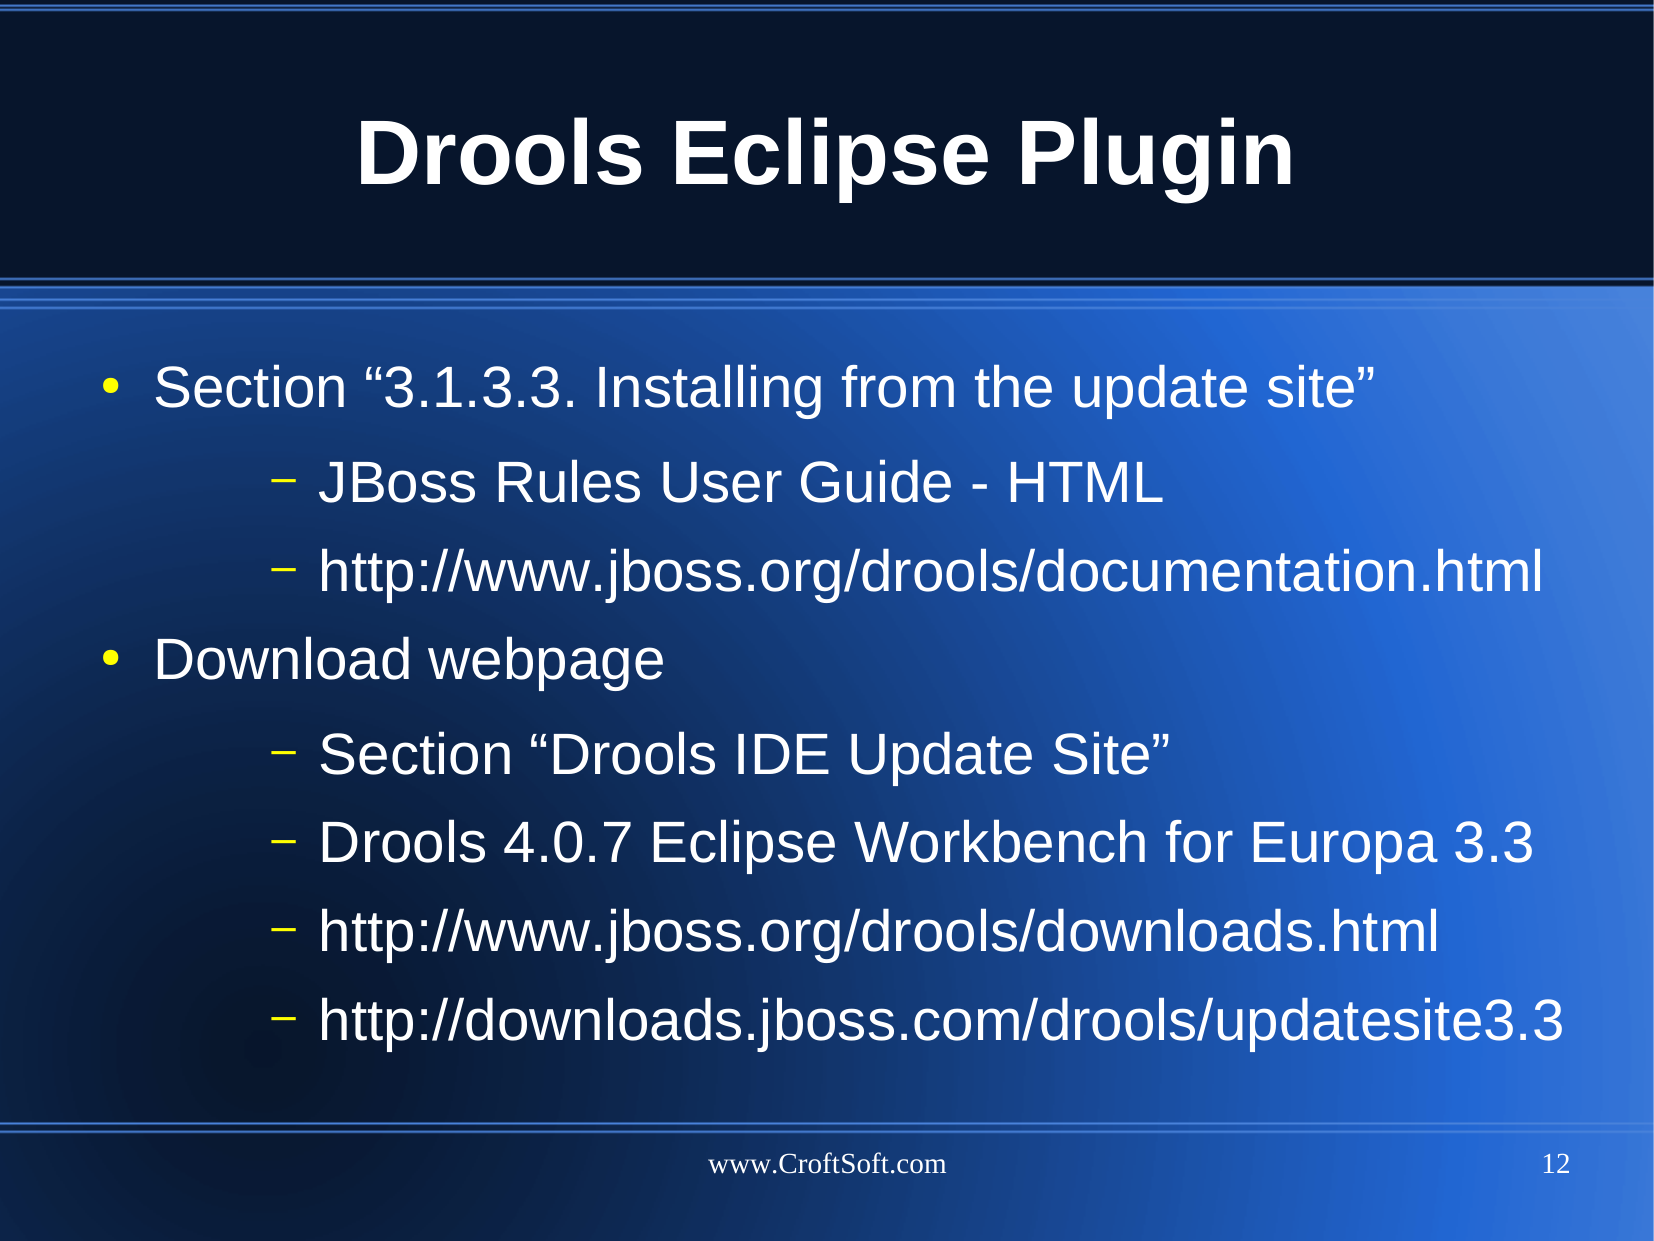

# Drools Eclipse Plugin
Section “3.1.3.3. Installing from the update site”
JBoss Rules User Guide - HTML
http://www.jboss.org/drools/documentation.html
Download webpage
Section “Drools IDE Update Site”
Drools 4.0.7 Eclipse Workbench for Europa 3.3
http://www.jboss.org/drools/downloads.html
http://downloads.jboss.com/drools/updatesite3.3
www.CroftSoft.com
12